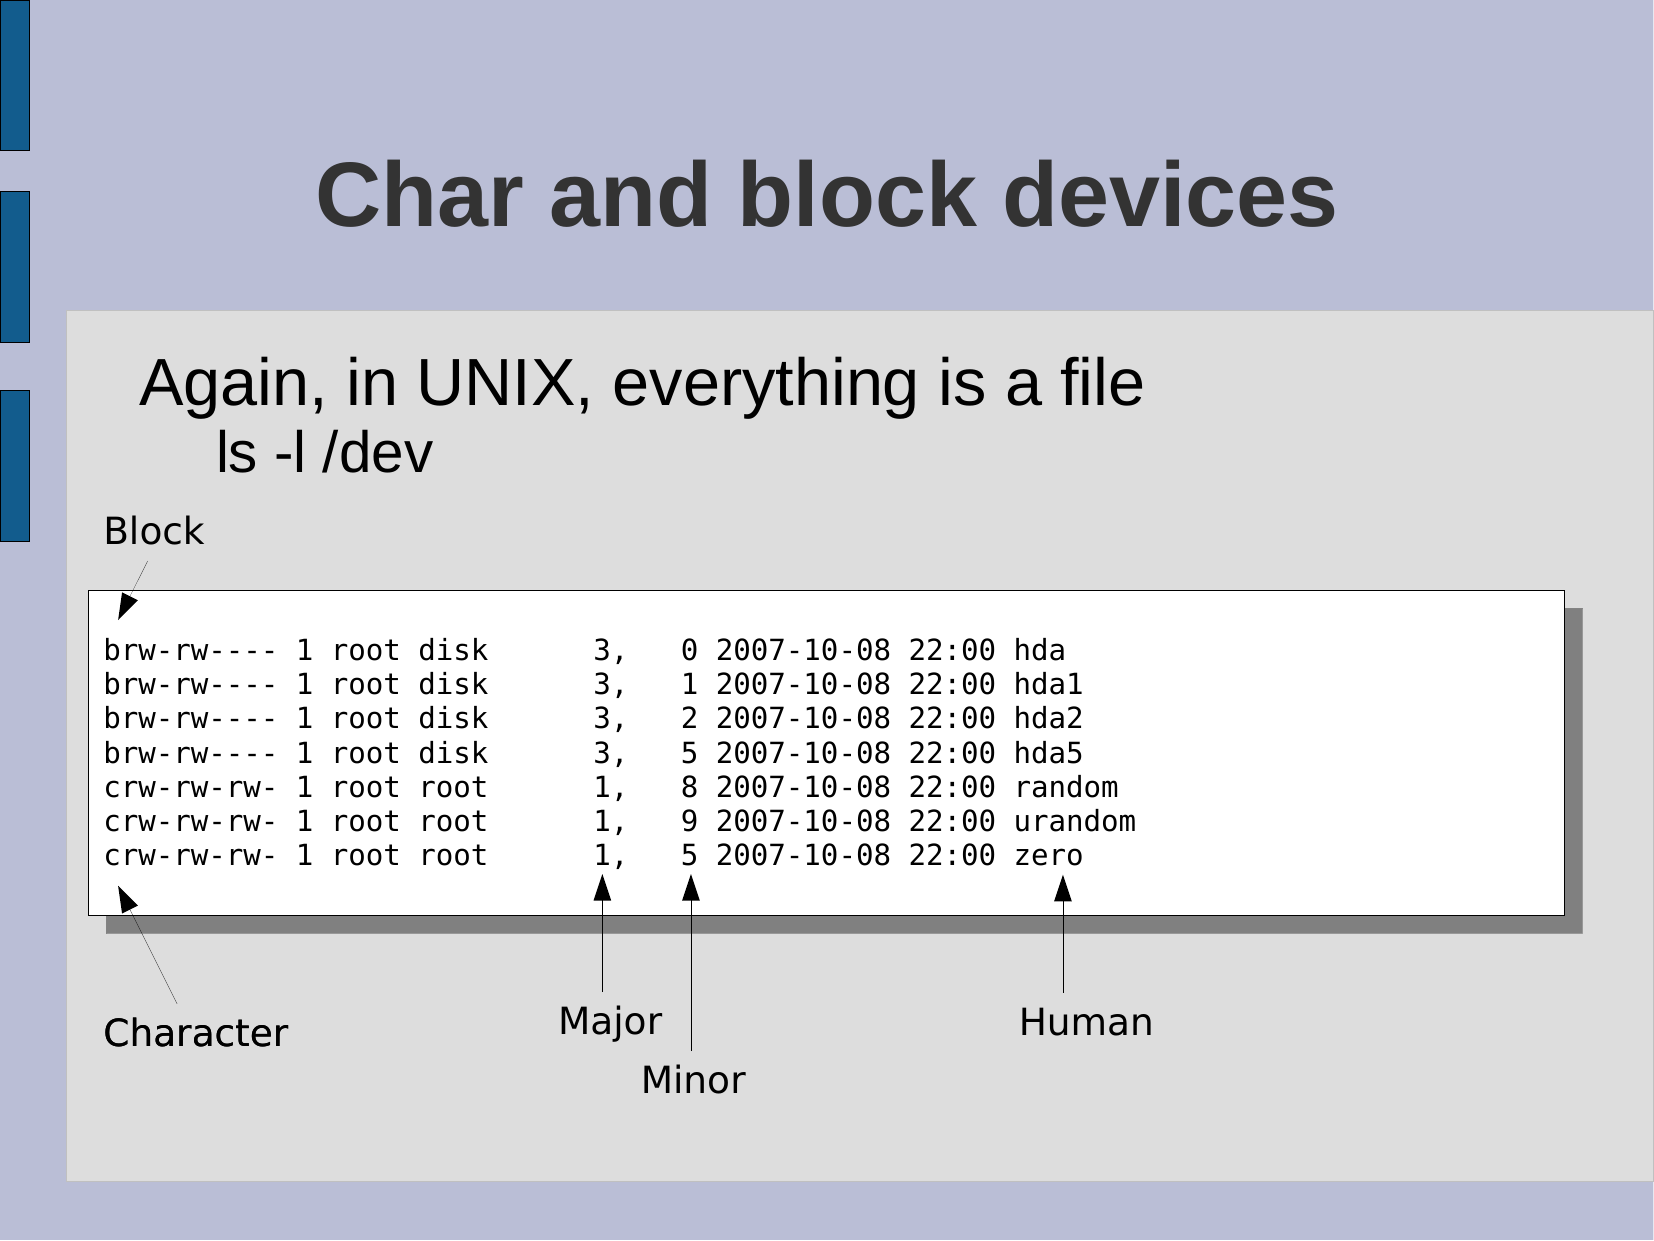

# Char and block devices
Again, in UNIX, everything is a file
ls -l /dev
Block
brw-rw---- 1 root disk 3, 0 2007-10-08 22:00 hda
brw-rw---- 1 root disk 3, 1 2007-10-08 22:00 hda1
brw-rw---- 1 root disk 3, 2 2007-10-08 22:00 hda2
brw-rw---- 1 root disk 3, 5 2007-10-08 22:00 hda5
crw-rw-rw- 1 root root 1, 8 2007-10-08 22:00 random
crw-rw-rw- 1 root root 1, 9 2007-10-08 22:00 urandom
crw-rw-rw- 1 root root 1, 5 2007-10-08 22:00 zero
Major
Human
Character
Character
Minor